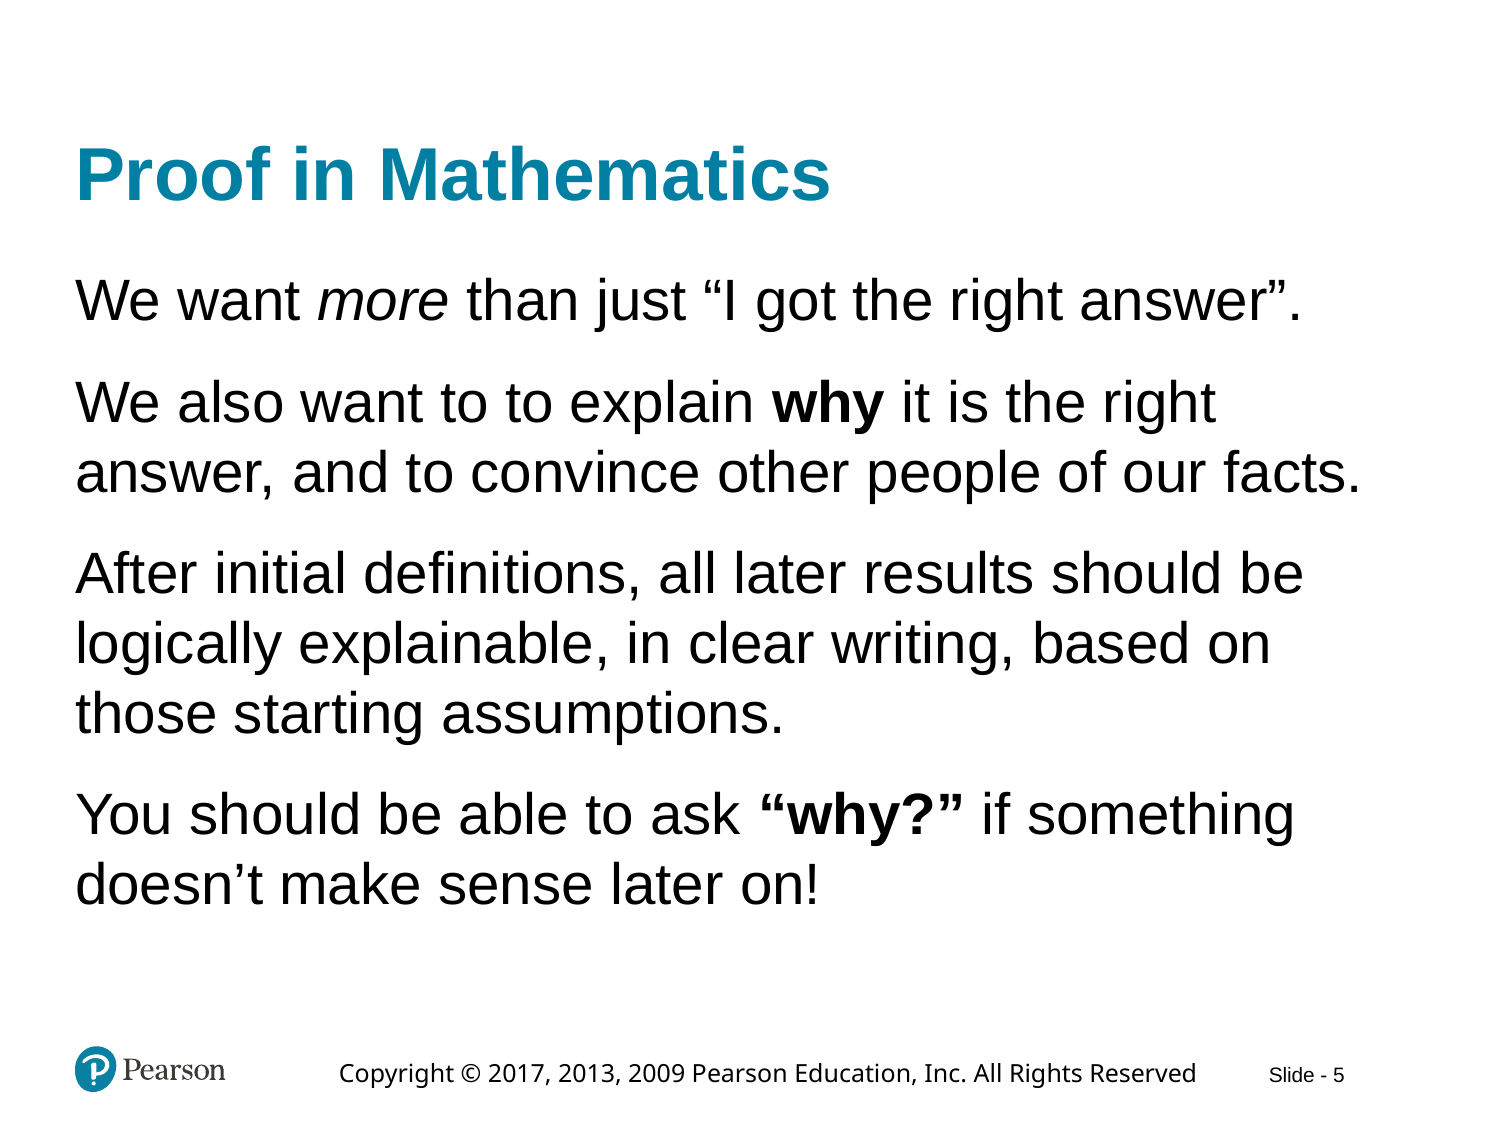

# Proof in Mathematics
We want more than just “I got the right answer”.
We also want to to explain why it is the right answer, and to convince other people of our facts.
After initial definitions, all later results should be logically explainable, in clear writing, based on those starting assumptions.
You should be able to ask “why?” if something doesn’t make sense later on!